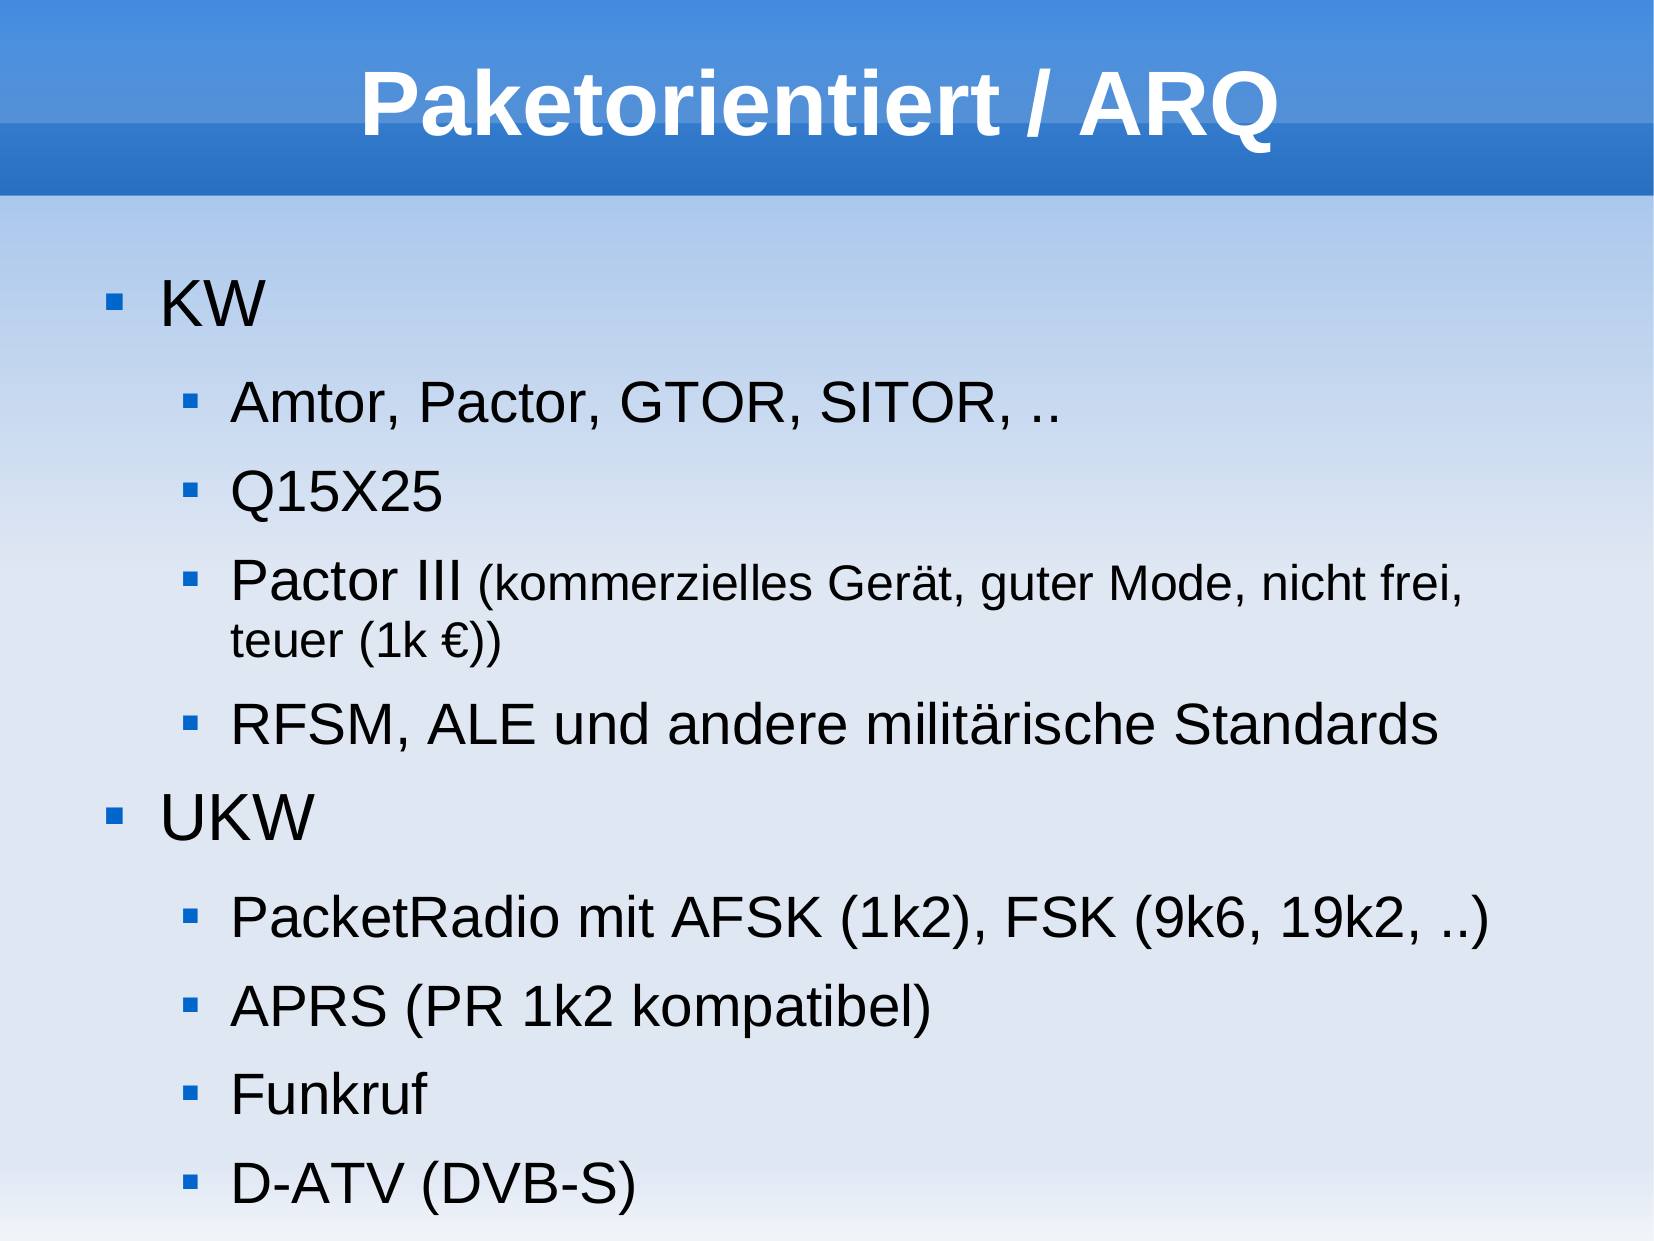

# Paketorientiert / ARQ
KW
Amtor, Pactor, GTOR, SITOR, ..
Q15X25
Pactor III (kommerzielles Gerät, guter Mode, nicht frei, teuer (1k €))
RFSM, ALE und andere militärische Standards
UKW
PacketRadio mit AFSK (1k2), FSK (9k6, 19k2, ..)
APRS (PR 1k2 kompatibel)
Funkruf
D-ATV (DVB-S)